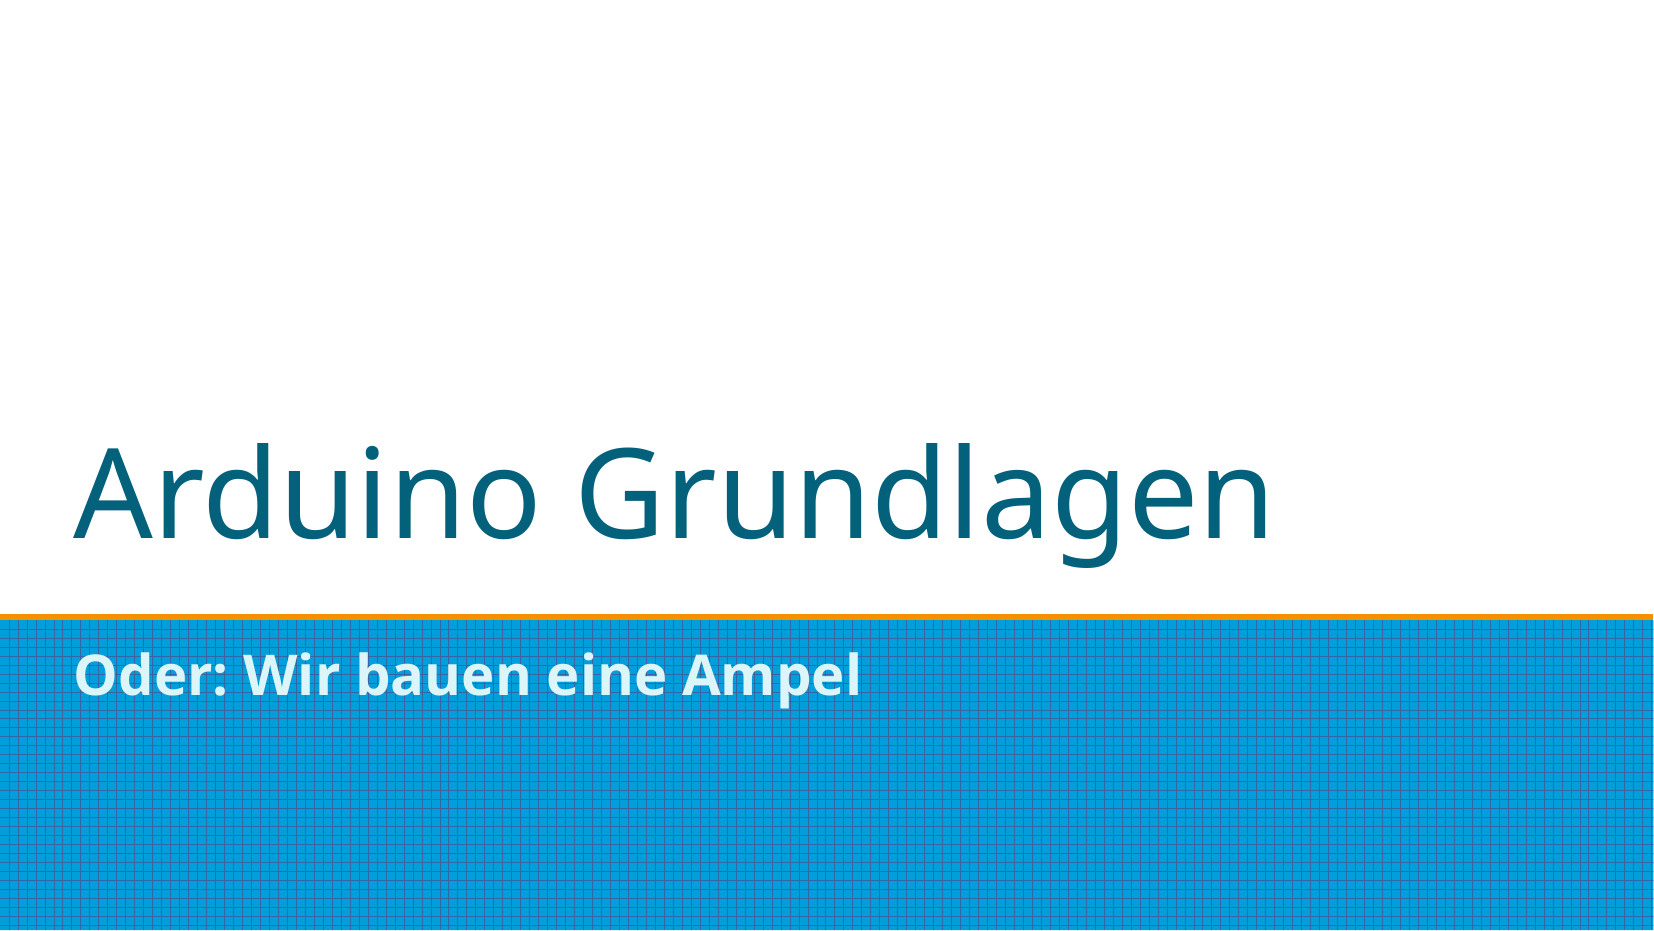

# Arduino Grundlagen
Oder: Wir bauen eine Ampel